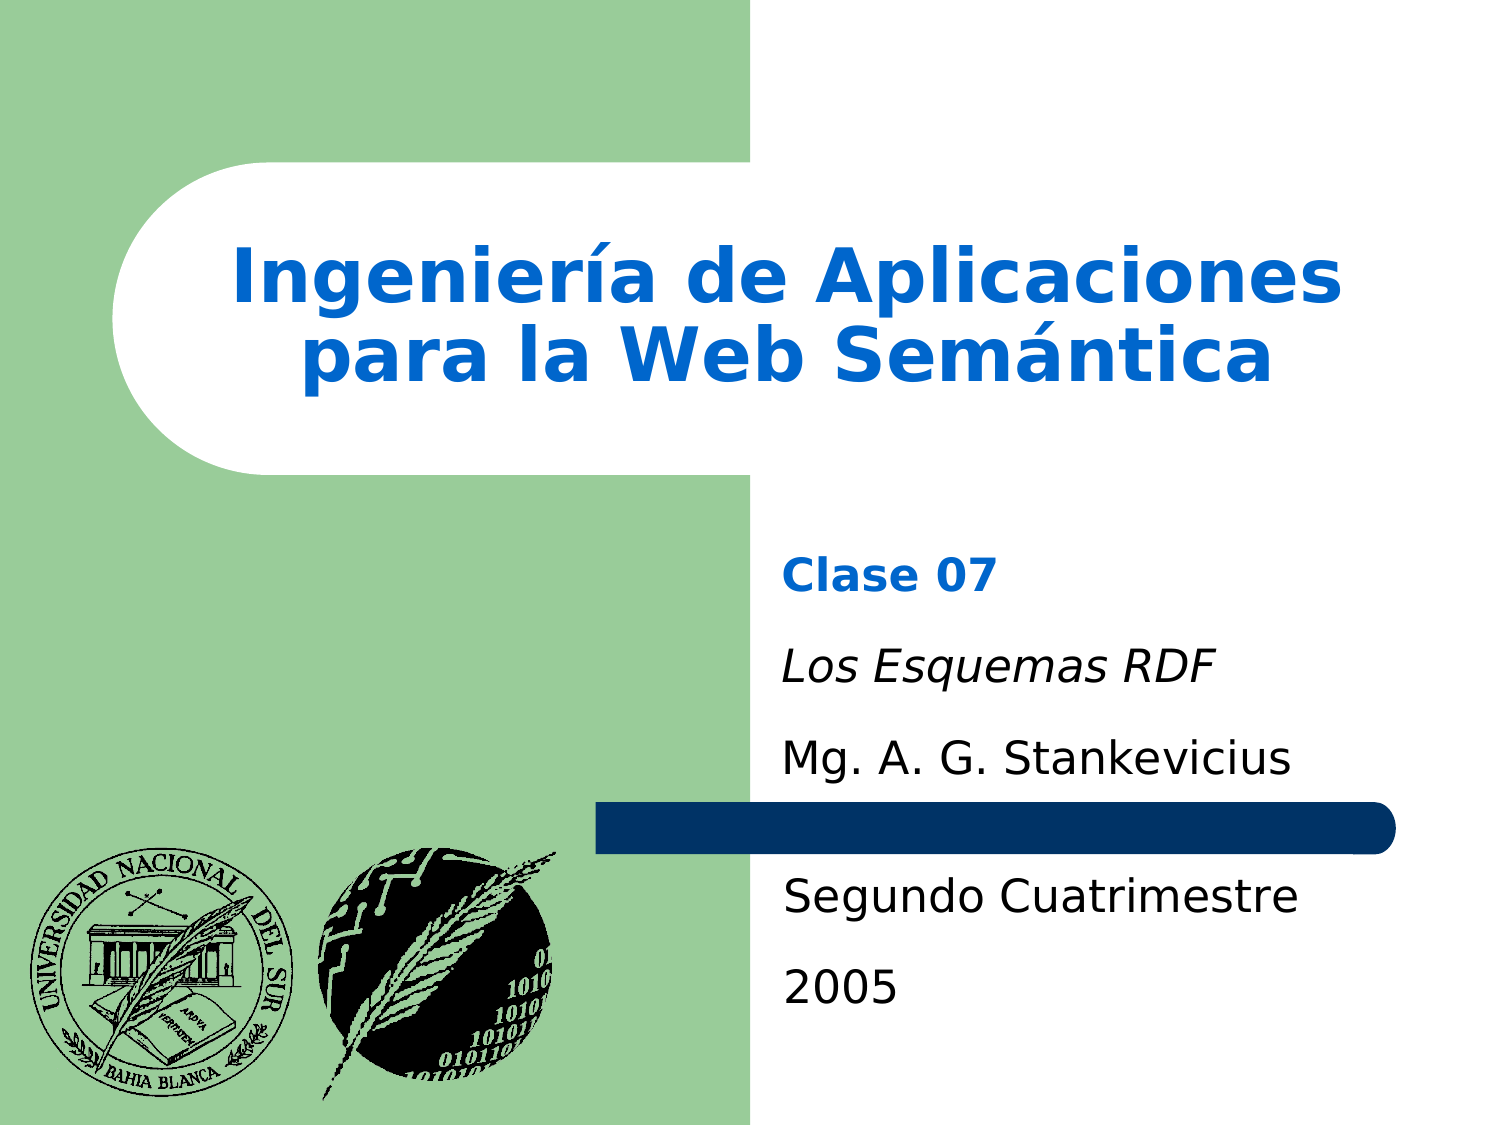

# Ingeniería de Aplicaciones para la Web Semántica
Clase 07
Los Esquemas RDF
Mg. A. G. Stankevicius
Segundo Cuatrimestre
2005